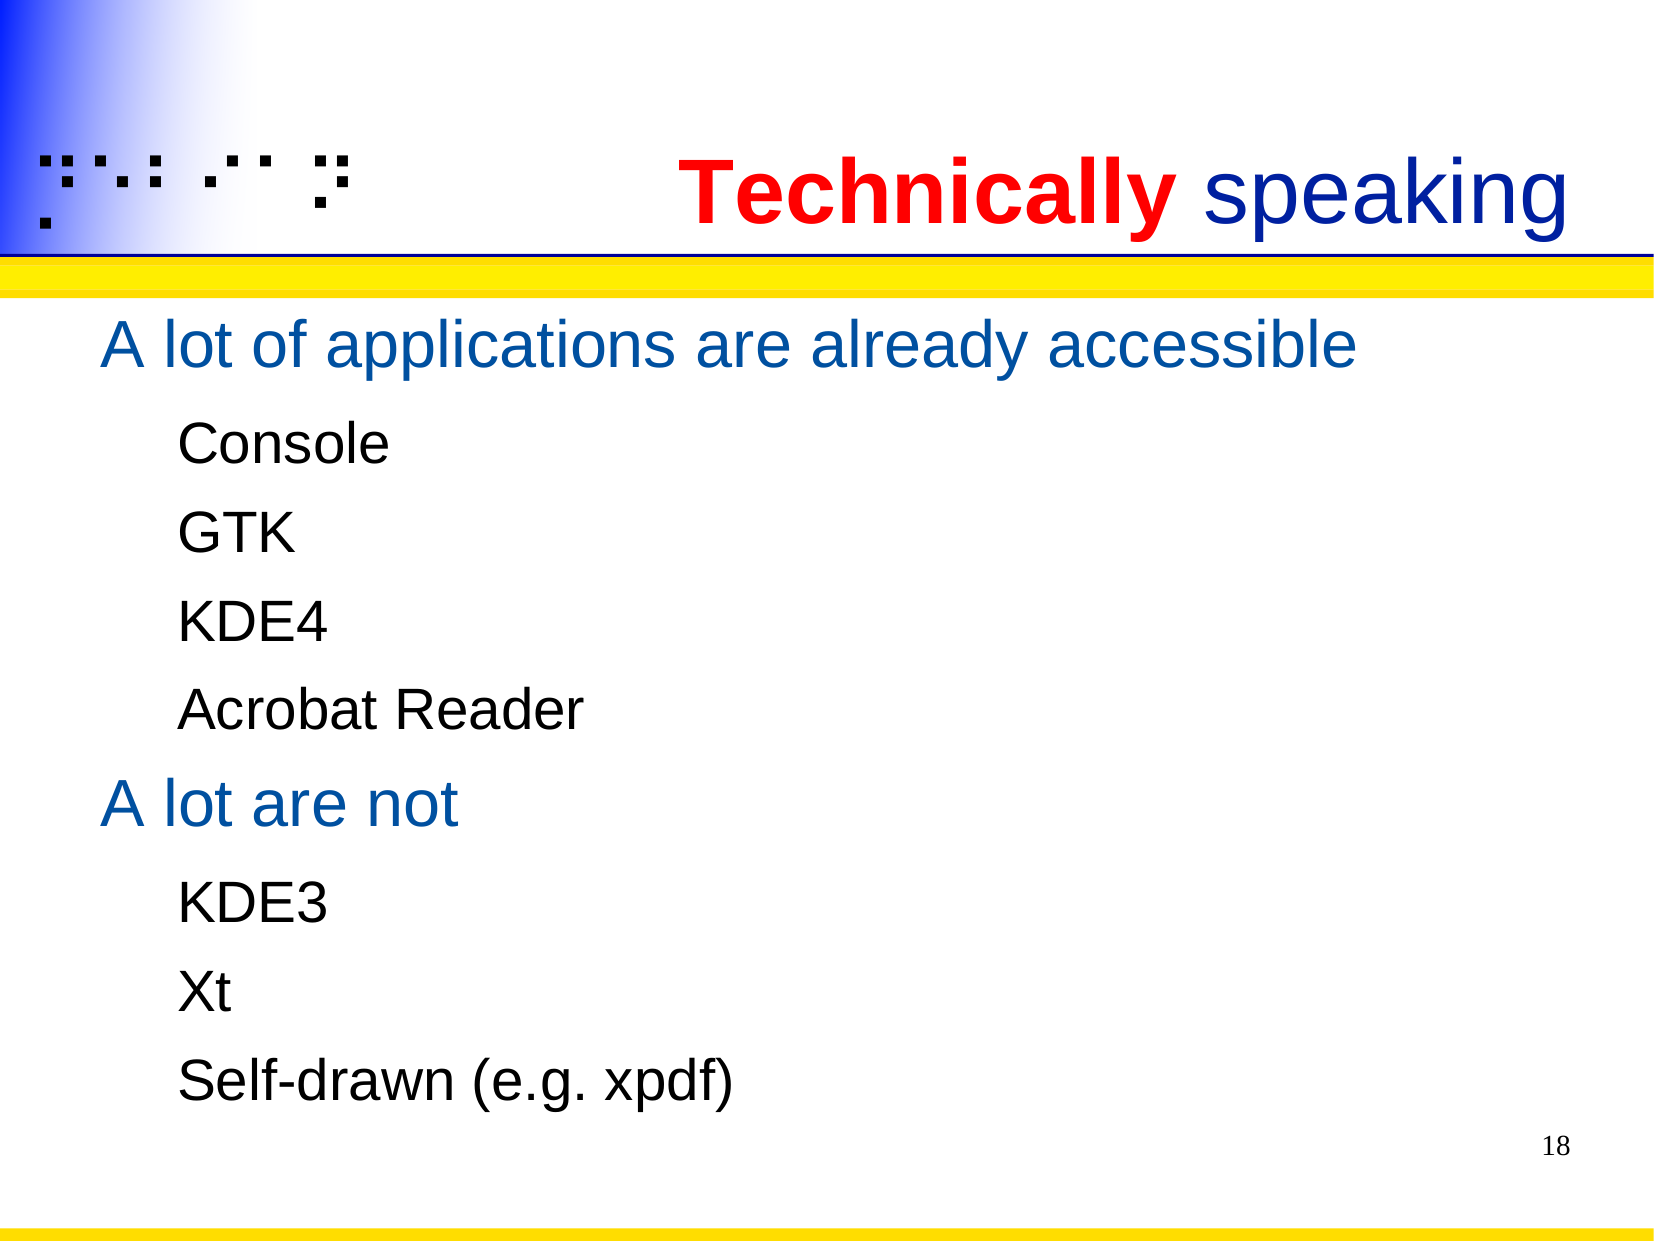

# Technically speaking
A lot of applications are already accessible
Console
GTK
KDE4
Acrobat Reader
A lot are not
KDE3
Xt
Self-drawn (e.g. xpdf)
18